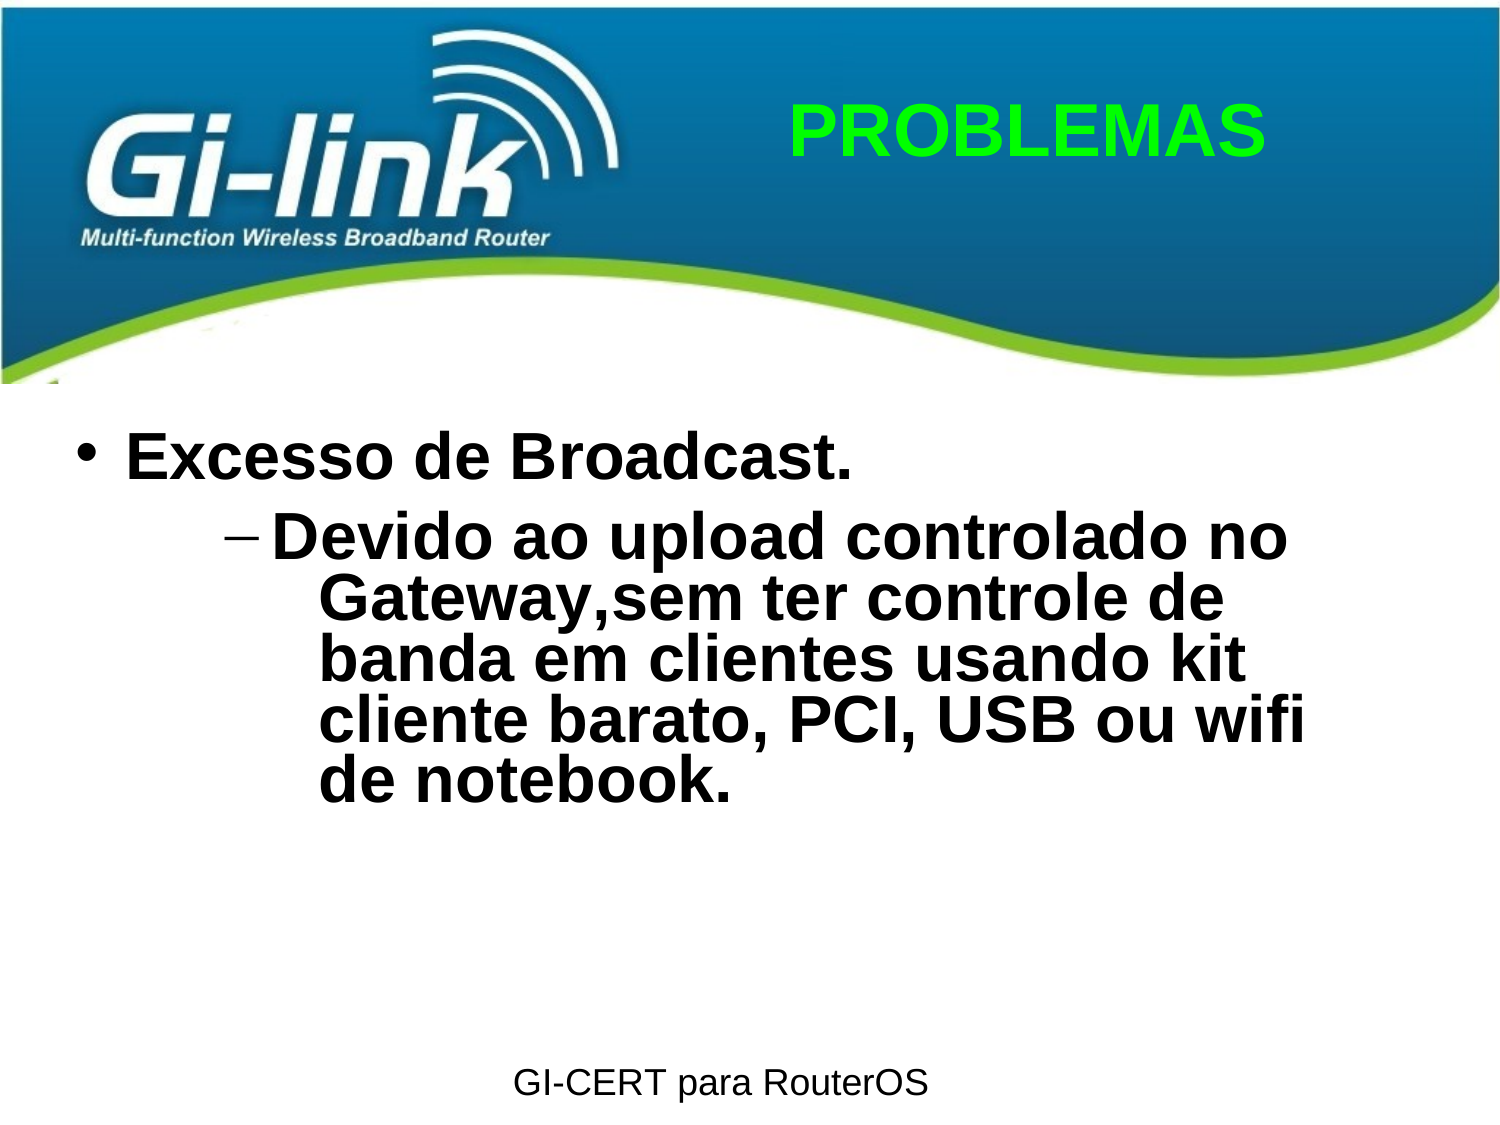

# PROBLEMAS
Excesso de Broadcast.
Devido ao upload controlado no Gateway,sem ter controle de banda em clientes usando kit cliente barato, PCI, USB ou wifi de notebook.